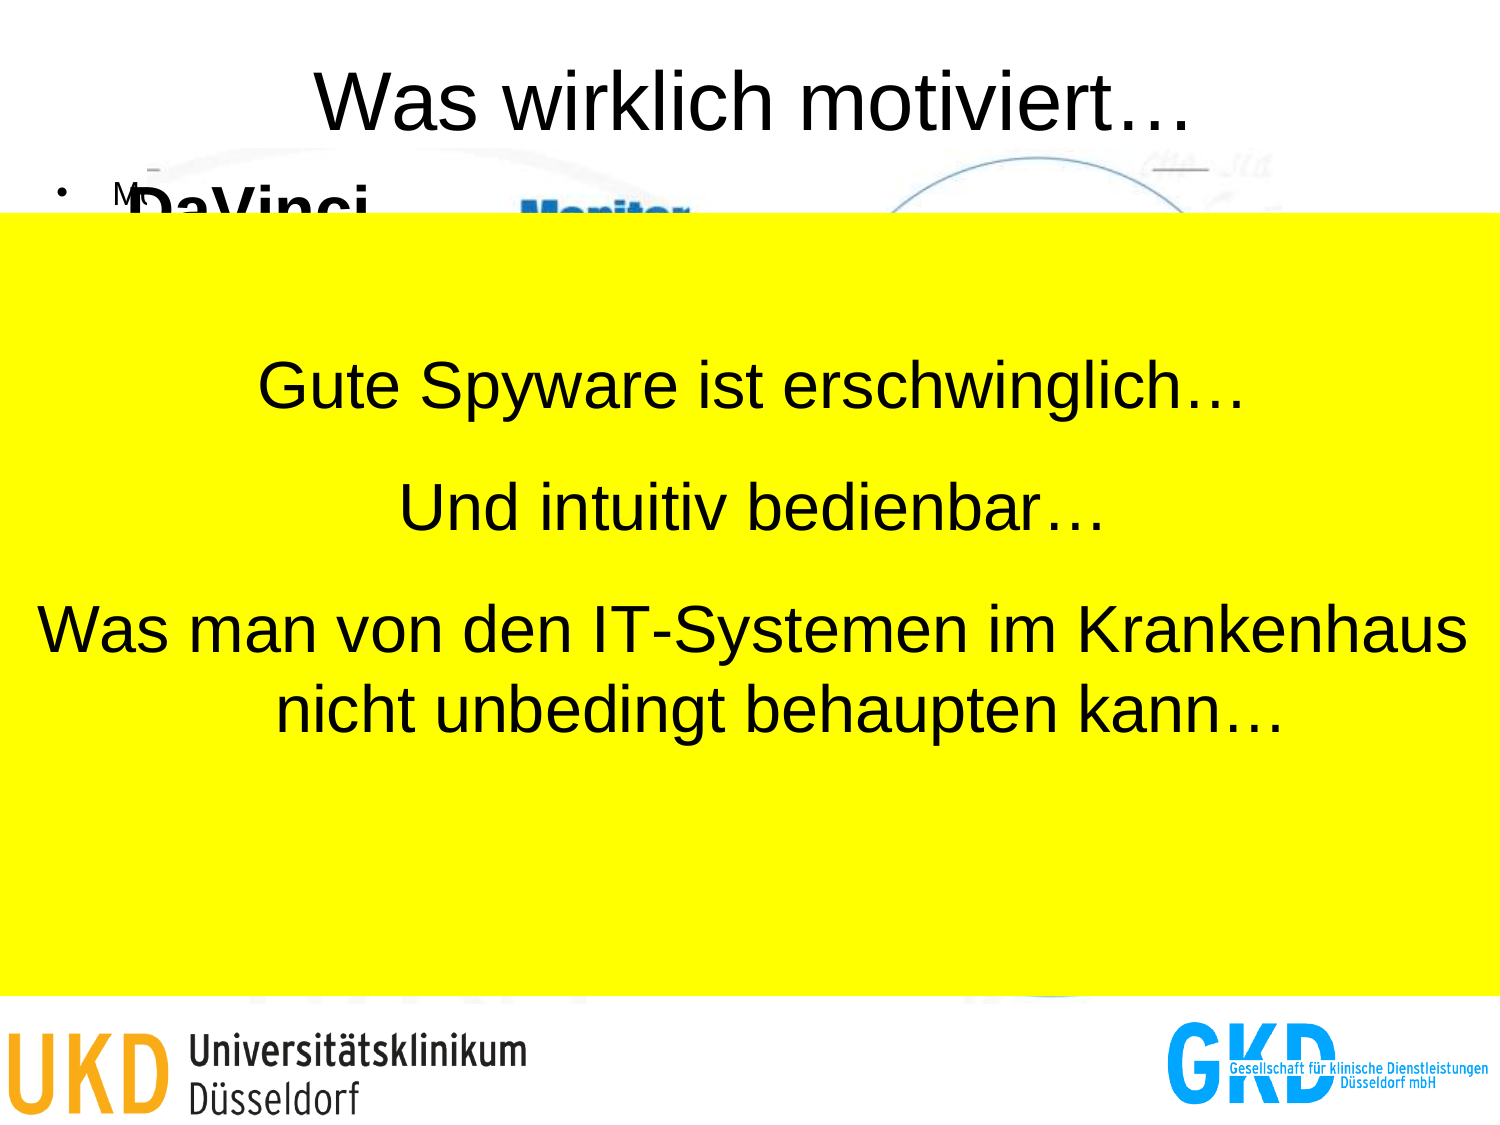

# Was wirklich motiviert…
DaVinci
MobileSpy (http://www.mobile-spy.com/)
Live Control Panel, SMS, Telefonliste, Webbrowser-History, GPS-Ortung, Photos, …
Android, Windows Mobile, iPhone, Blackberry, Symbian
49,97 $ / 3 Monate
FlexiSpy (http://www.flexispy.com/)
SMS, E-Mail, Instant Messenger, Adressbuch, GPS-Ortung, Telefongespräche mithören, …
Android, Windows Mobile, iPhone, Blackberry, Symbian
~ 180 $ (oder Raubkopie übers Internet)
FinSpy Mobile (https://www.gammagroup.com/Default.aspx)
Weiterleitung von Telefonaten, SMS-Mitteilungen und E-Mails, Dateien herunterladen, GPS-Ortung, Raumüberwachung über stille Telefonate
Android, Windows Mobile, iPhone, Blackberry, Symbian
DaVinci (http://www.hackingteam.it/)
Screenshots, E-Mail, ICQ- und Skype-Kommunikation, Fernsteuerung von Mikrofon und Kamera, GPS-Ortung, Internet-Zugriffe, …
Android, Windows Mobile, iPhone, Blackberry, Symbian, Linux, Windows, Mac OS X
(Nur zur Kriminalitäts-Bekämpfung zu verwenden…)
Weitere Anbieter
Elaman (http://www.elaman.de/product-portfolio.php)
@one IT GmbH (http://www.li-suite.com)
Rohde & Schwarz (http://www.rohde-schwarz.de/de/Produkte/funkueberwachungs-und-ortungstechnik/)
Syborg (http://www.syborg.de/)
…
Gute Spyware ist erschwinglich…
Und intuitiv bedienbar…
Was man von den IT-Systemen im Krankenhaus
nicht unbedingt behaupten kann…